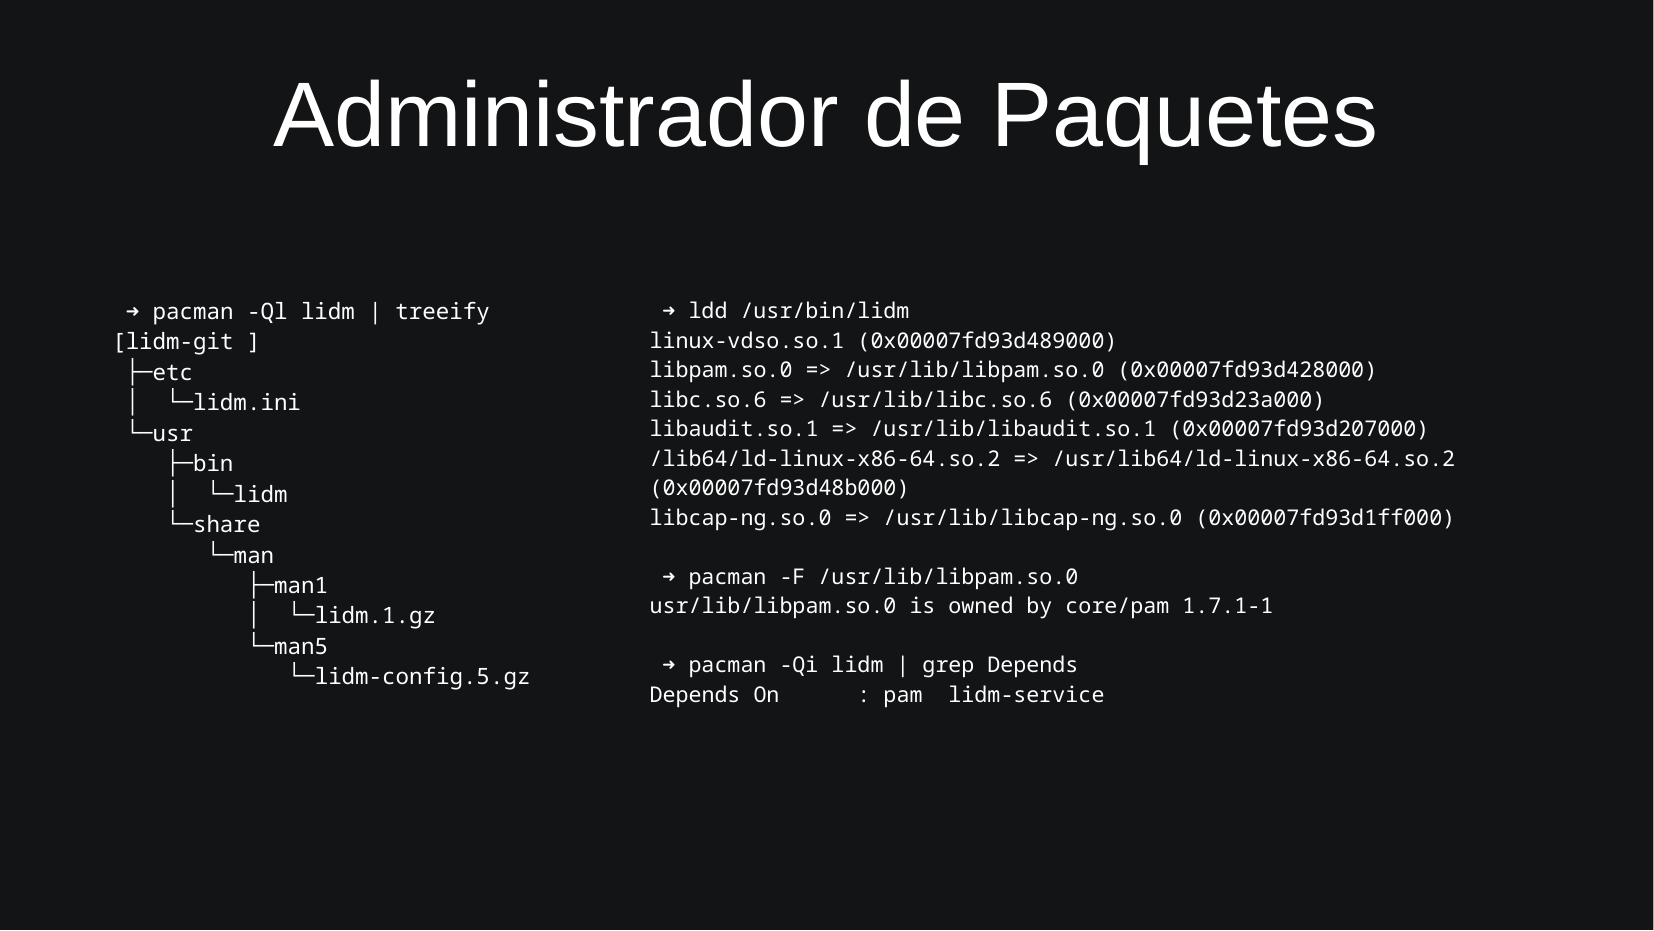

# Administrador de Paquetes
 ➜ pacman -Ql lidm | treeify
[lidm-git ]
 ├─etc
 │ └─lidm.ini
 └─usr
 ├─bin
 │ └─lidm
 └─share
 └─man
 ├─man1
 │ └─lidm.1.gz
 └─man5
 └─lidm-config.5.gz
 ➜ ldd /usr/bin/lidm
linux-vdso.so.1 (0x00007fd93d489000)
libpam.so.0 => /usr/lib/libpam.so.0 (0x00007fd93d428000)
libc.so.6 => /usr/lib/libc.so.6 (0x00007fd93d23a000)
libaudit.so.1 => /usr/lib/libaudit.so.1 (0x00007fd93d207000)
/lib64/ld-linux-x86-64.so.2 => /usr/lib64/ld-linux-x86-64.so.2 (0x00007fd93d48b000)
libcap-ng.so.0 => /usr/lib/libcap-ng.so.0 (0x00007fd93d1ff000)
 ➜ pacman -F /usr/lib/libpam.so.0
usr/lib/libpam.so.0 is owned by core/pam 1.7.1-1
 ➜ pacman -Qi lidm | grep Depends
Depends On : pam lidm-service